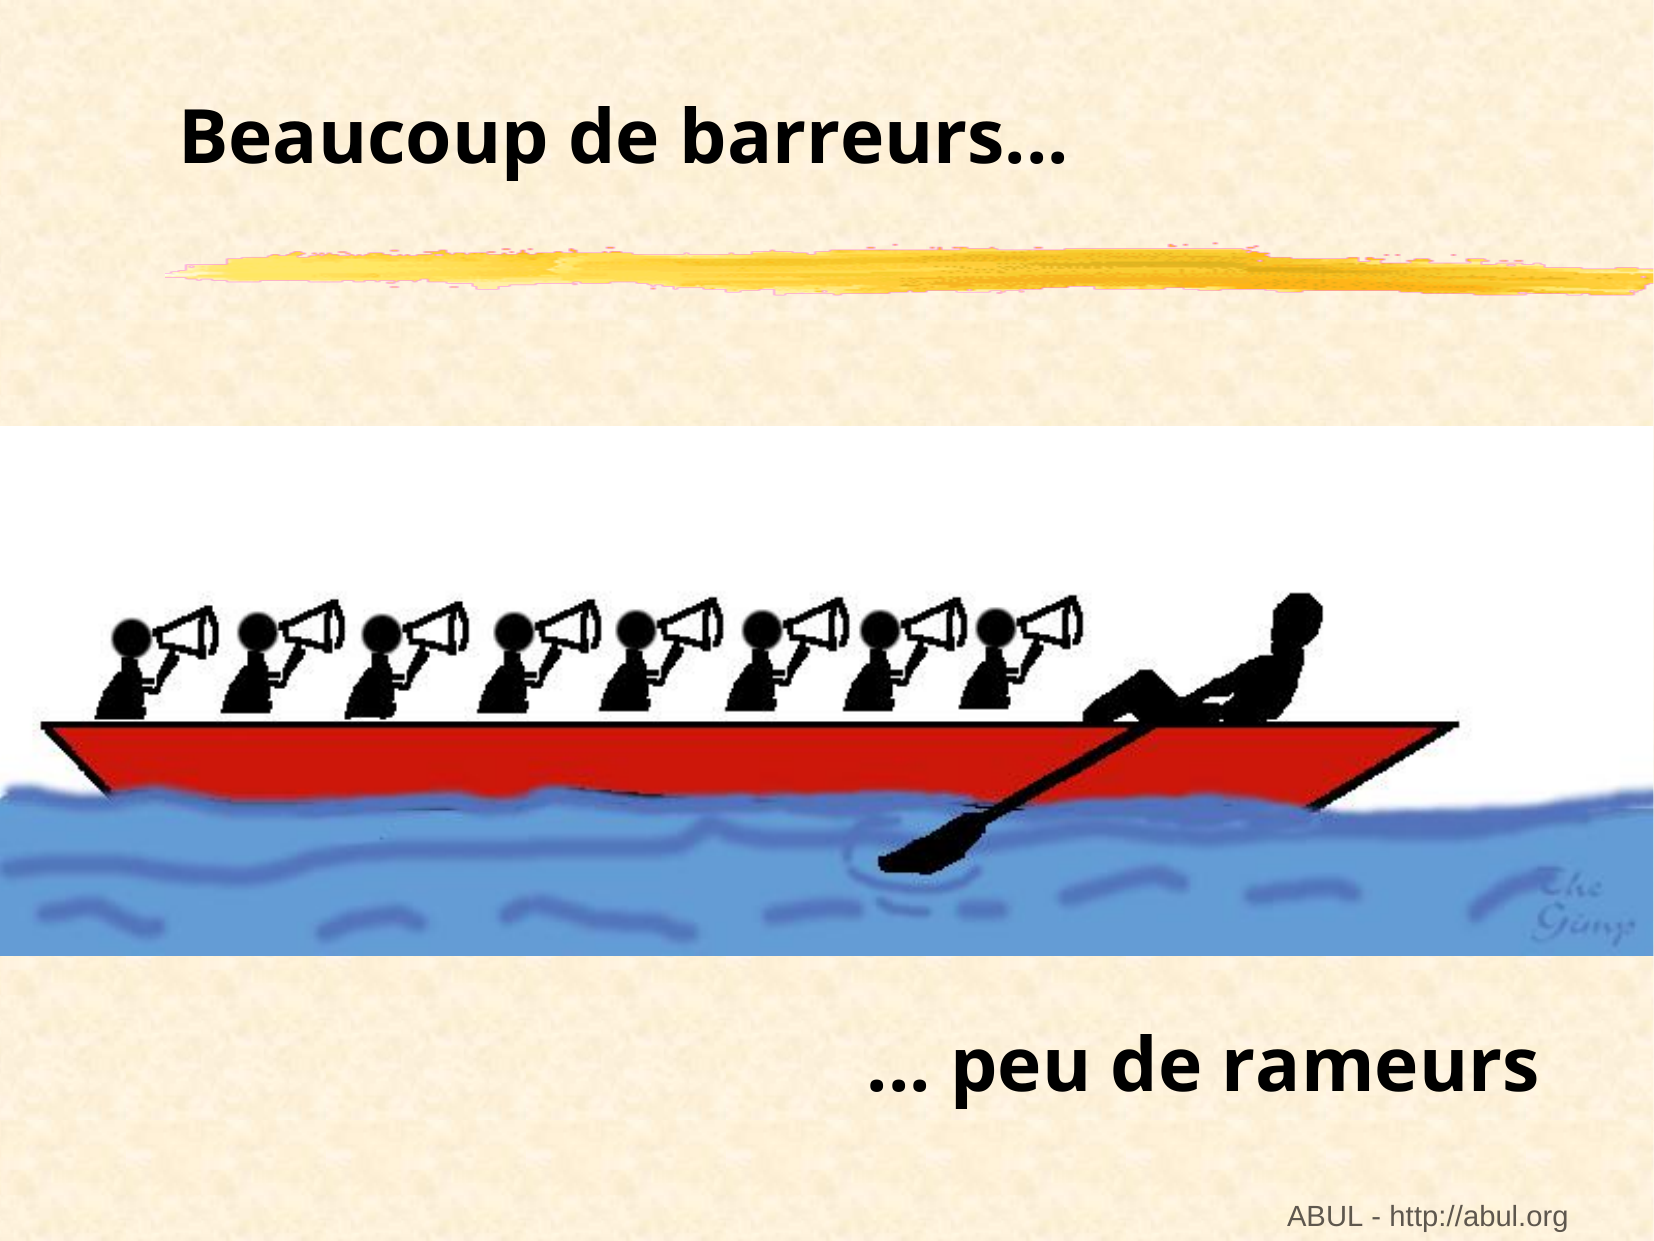

# Beaucoup de barreurs...
... peu de rameurs